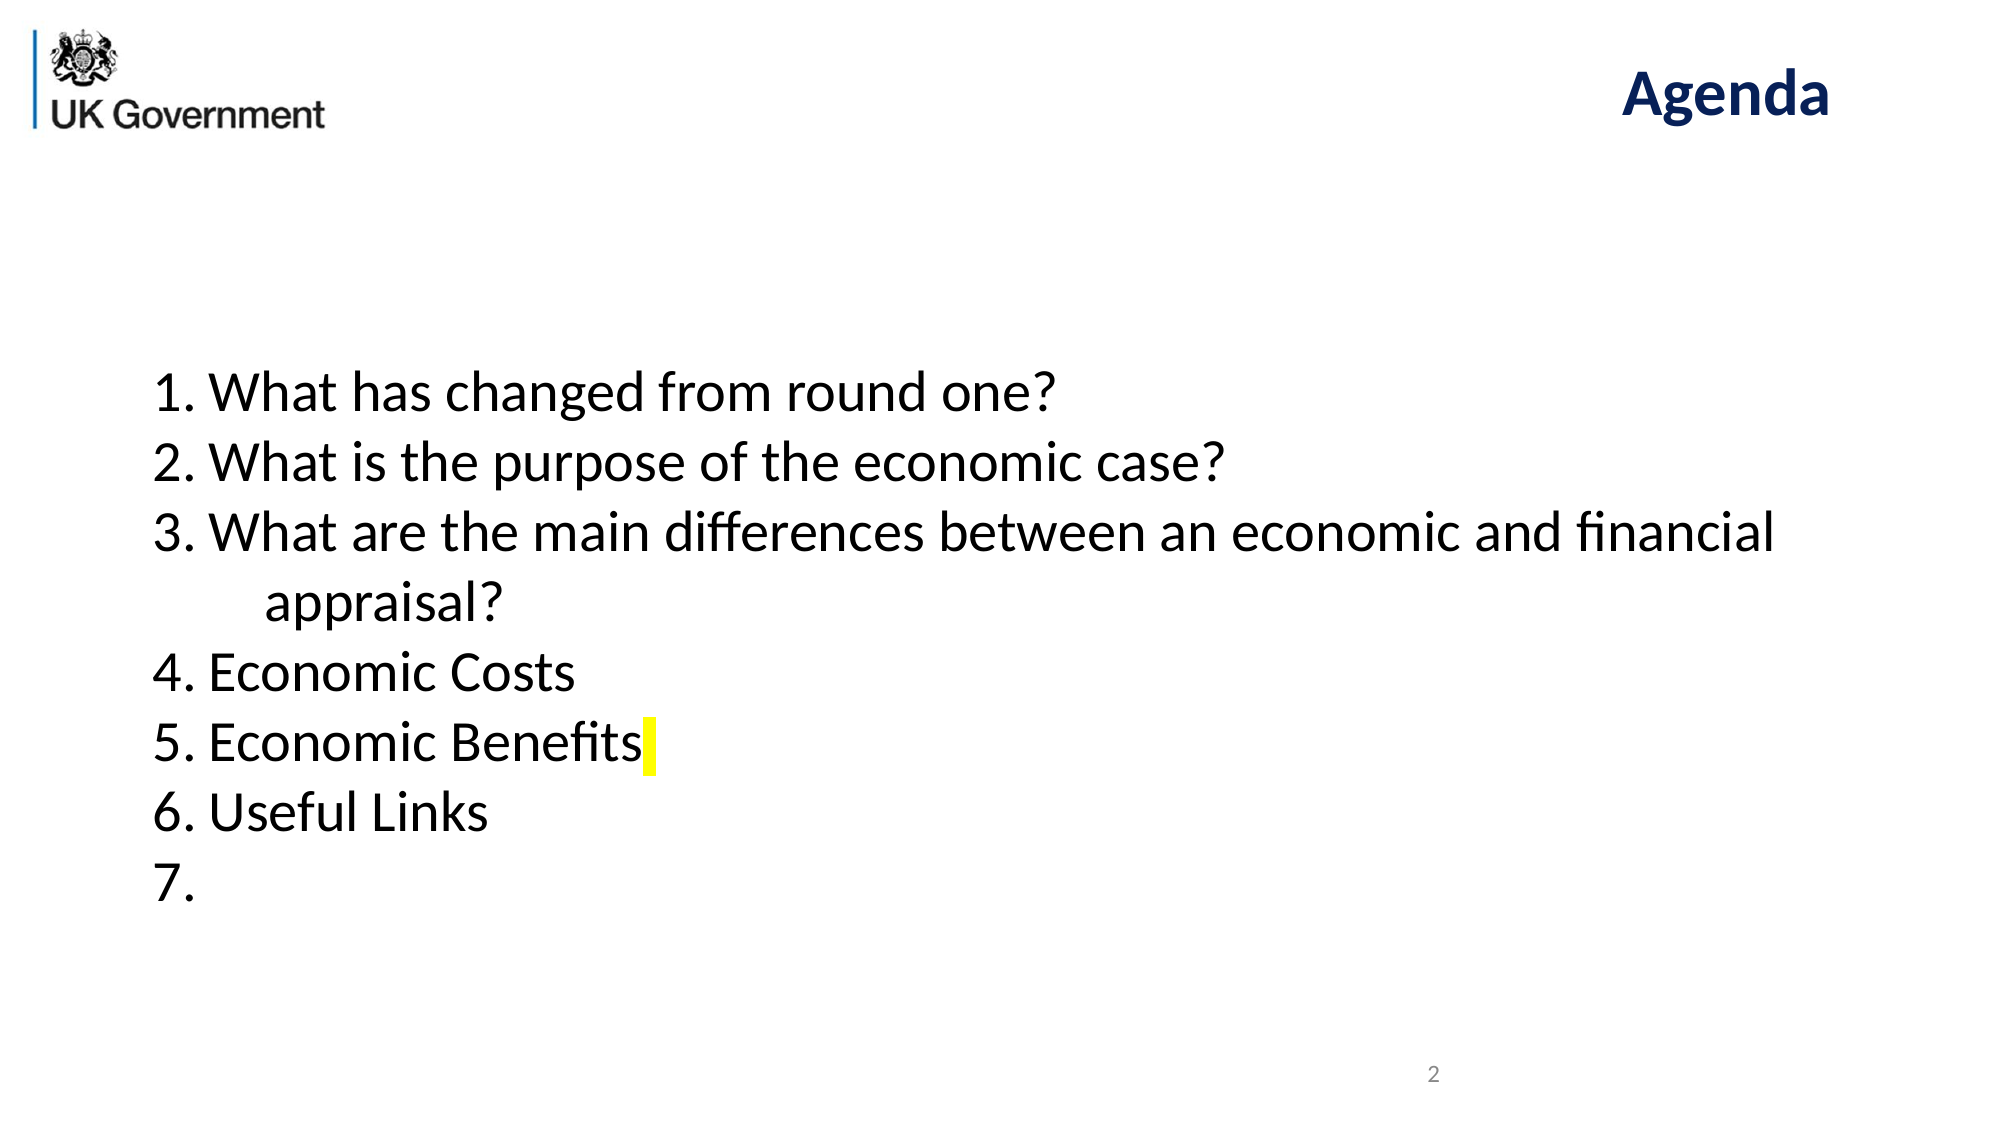

Agenda
What has changed from round one?
What is the purpose of the economic case?
What are the main differences between an economic and financial appraisal?
Economic Costs
Economic Benefits
Useful Links
1